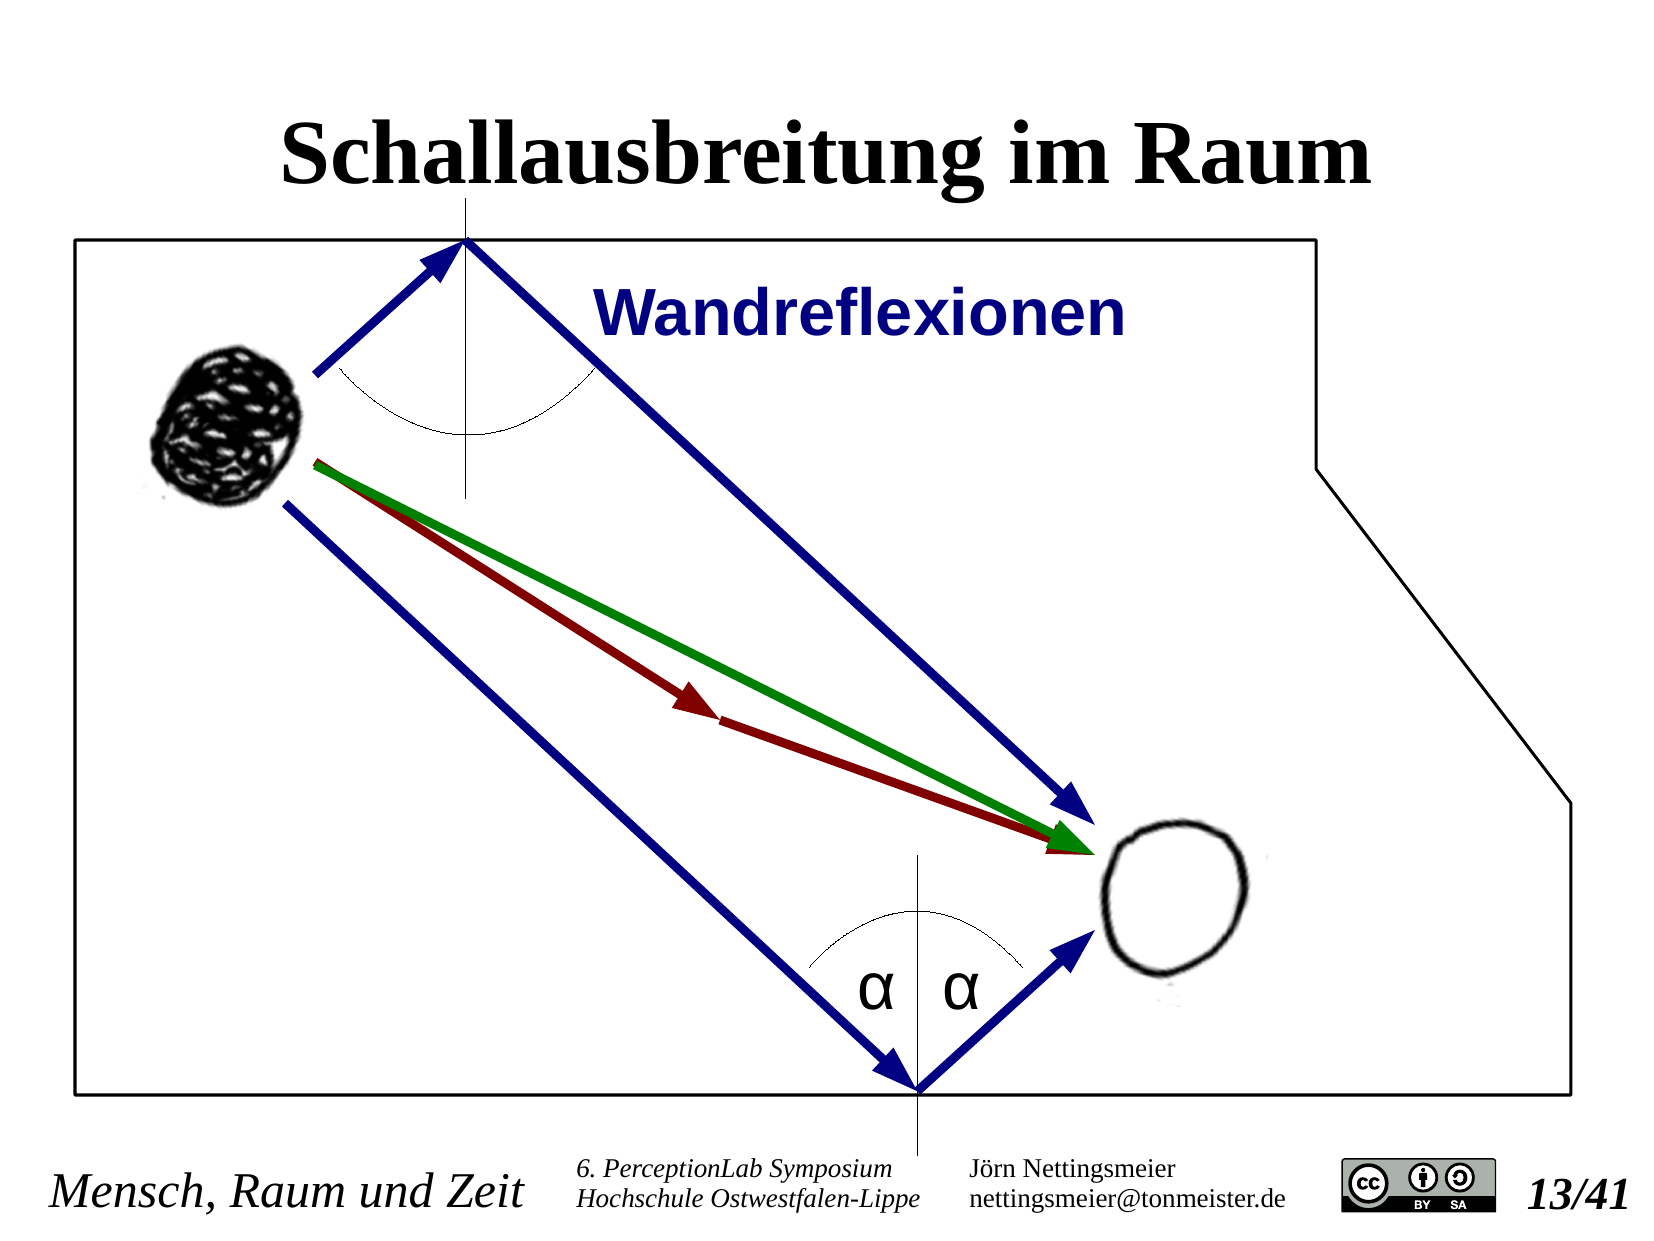

# Schallausbreitung im Raum
Wandreflexionen
α
α